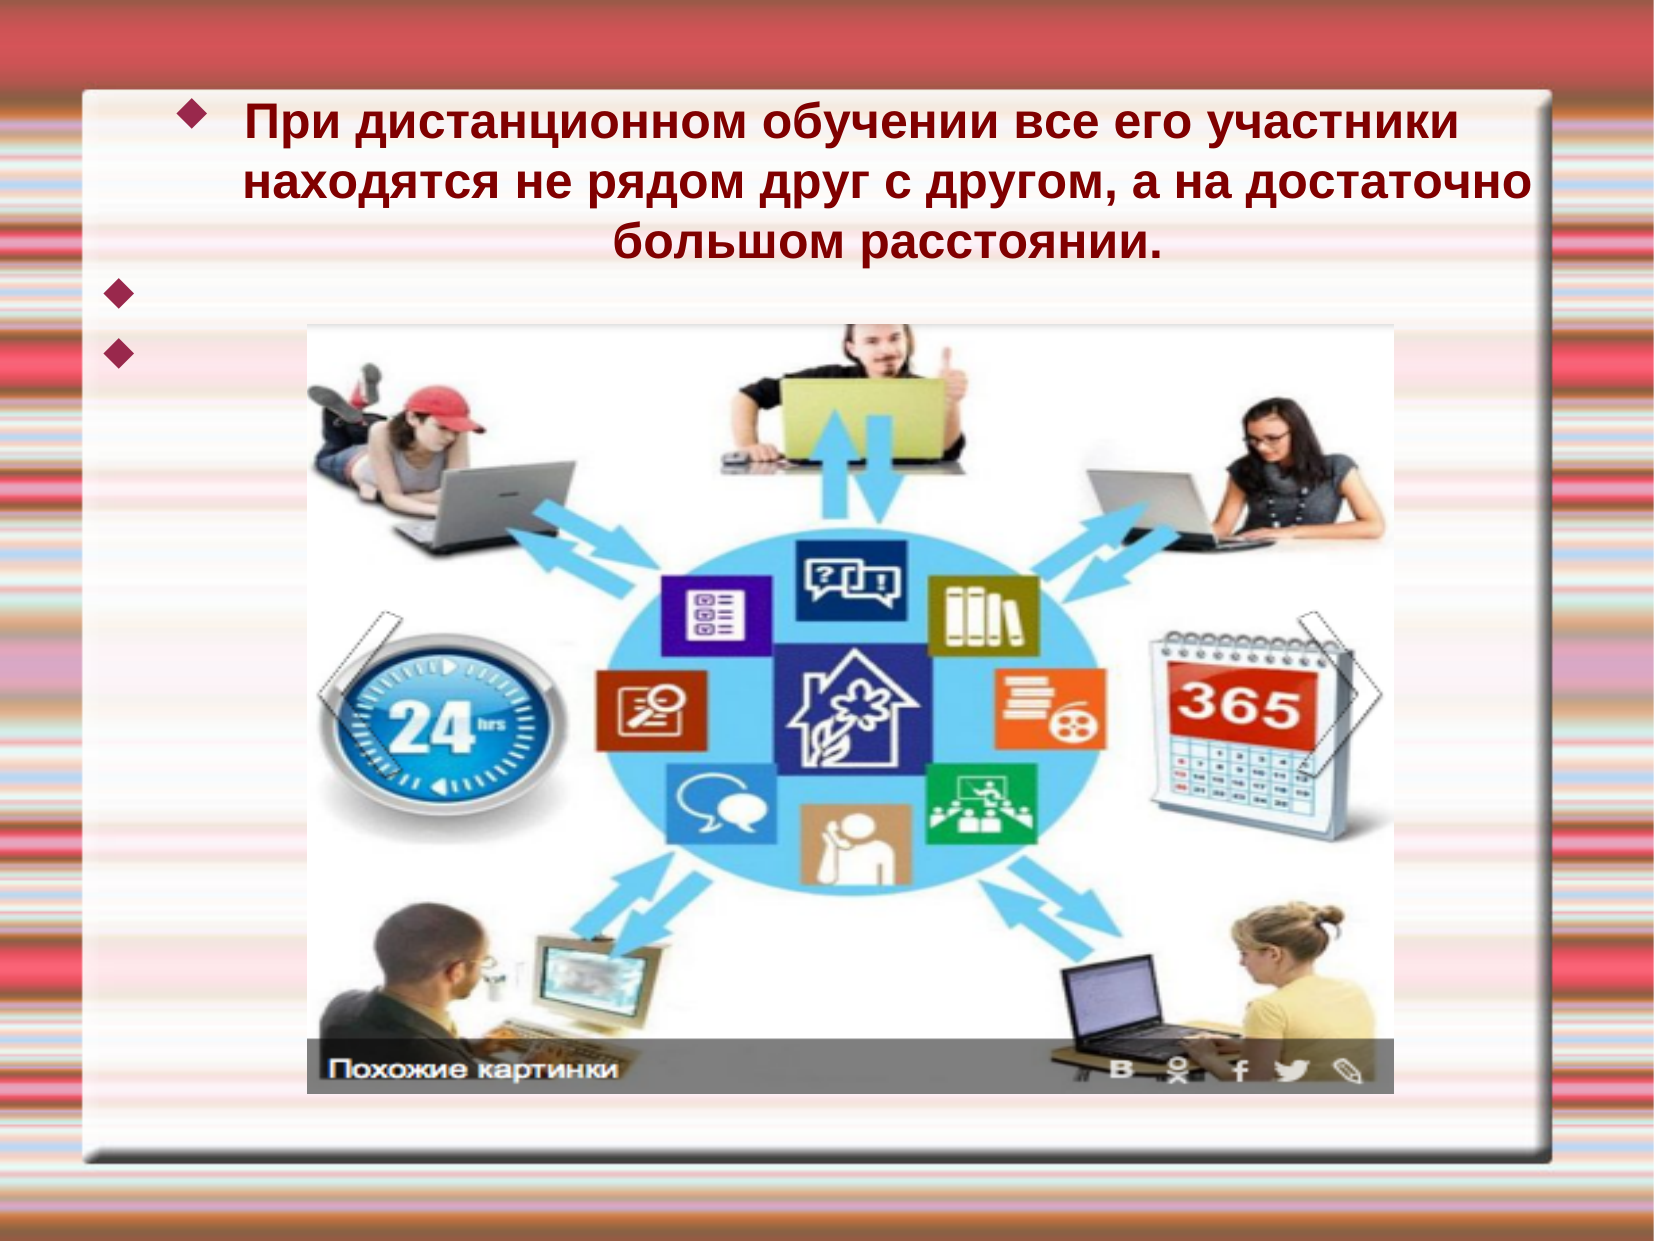

# При дистанционном обучении все его участники находятся не рядом друг с другом, а на достаточно большом расстоянии.